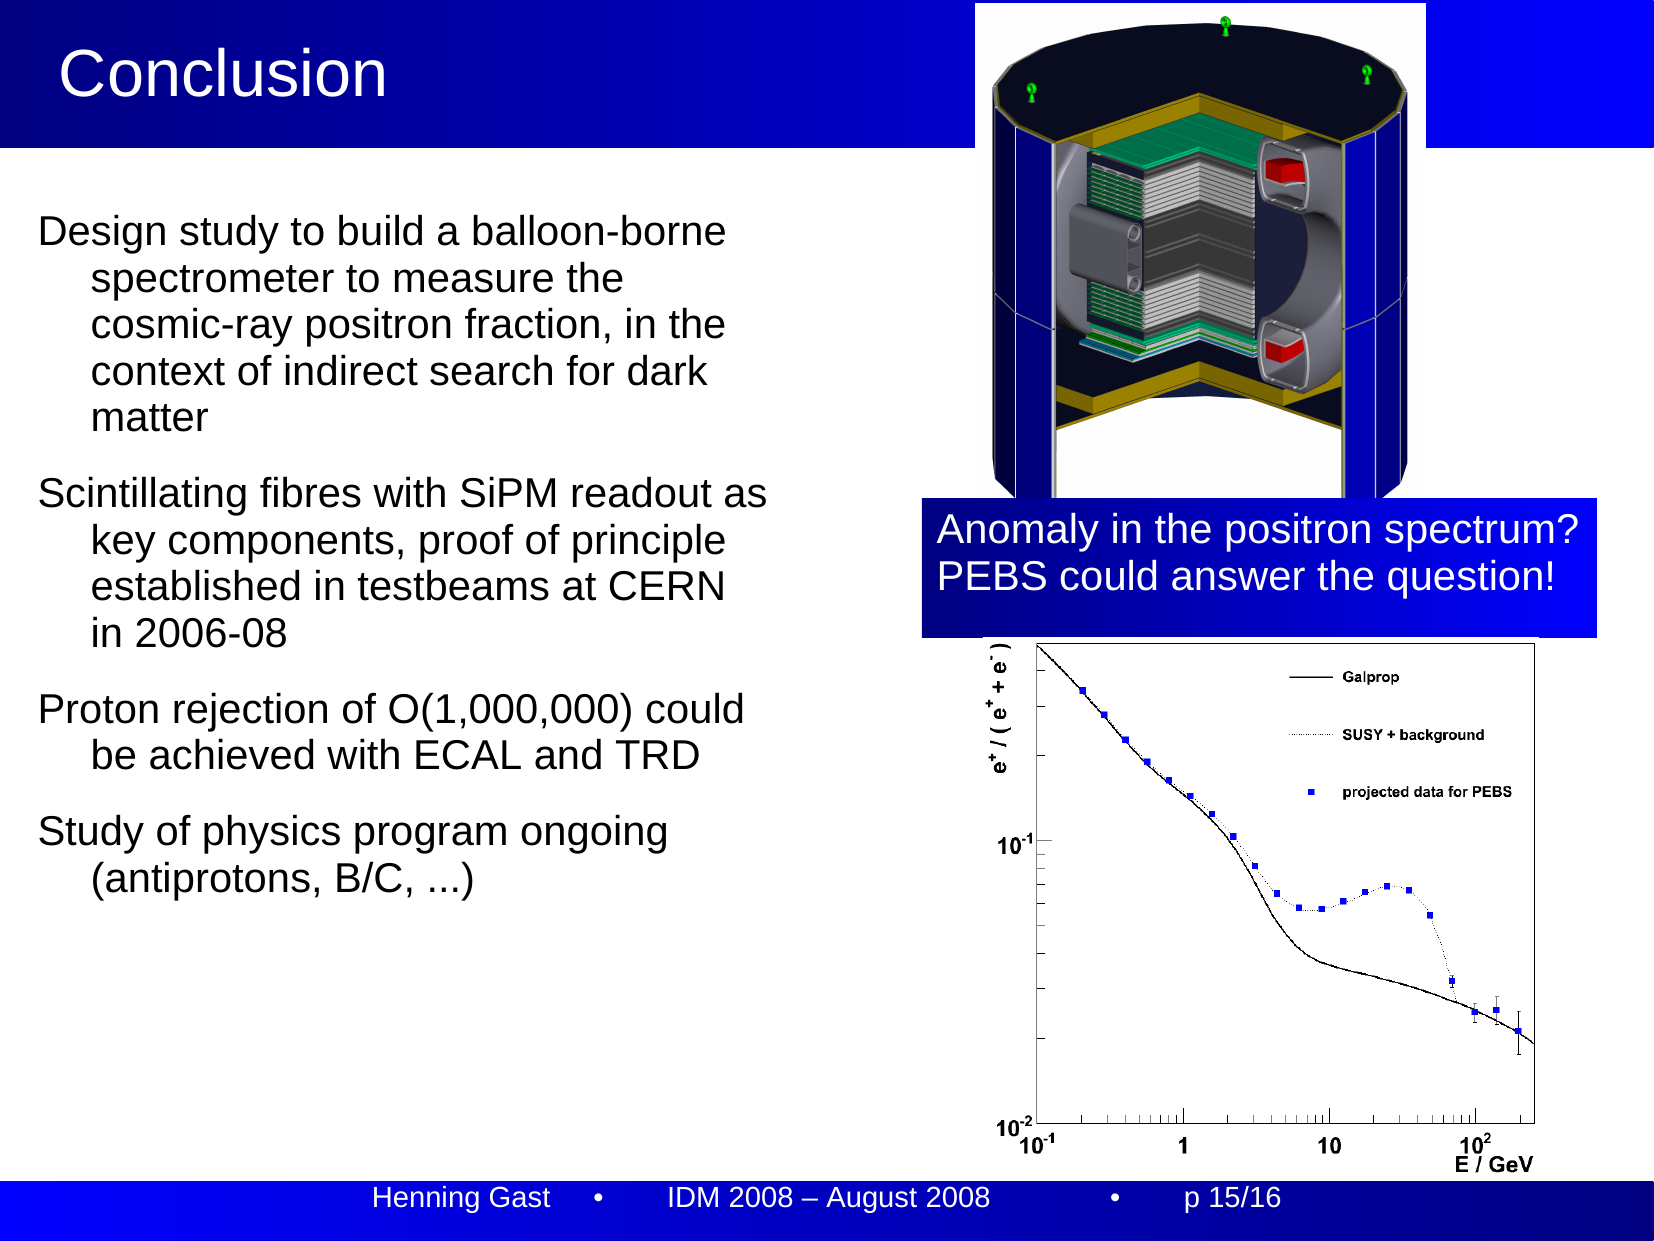

# Conclusion
Design study to build a balloon-borne spectrometer to measure the cosmic-ray positron fraction, in the context of indirect search for dark matter
Scintillating fibres with SiPM readout as key components, proof of principle established in testbeams at CERN in 2006-08
Proton rejection of O(1,000,000) could be achieved with ECAL and TRD
Study of physics program ongoing (antiprotons, B/C, ...)
Anomaly in the positron spectrum?
PEBS could answer the question!